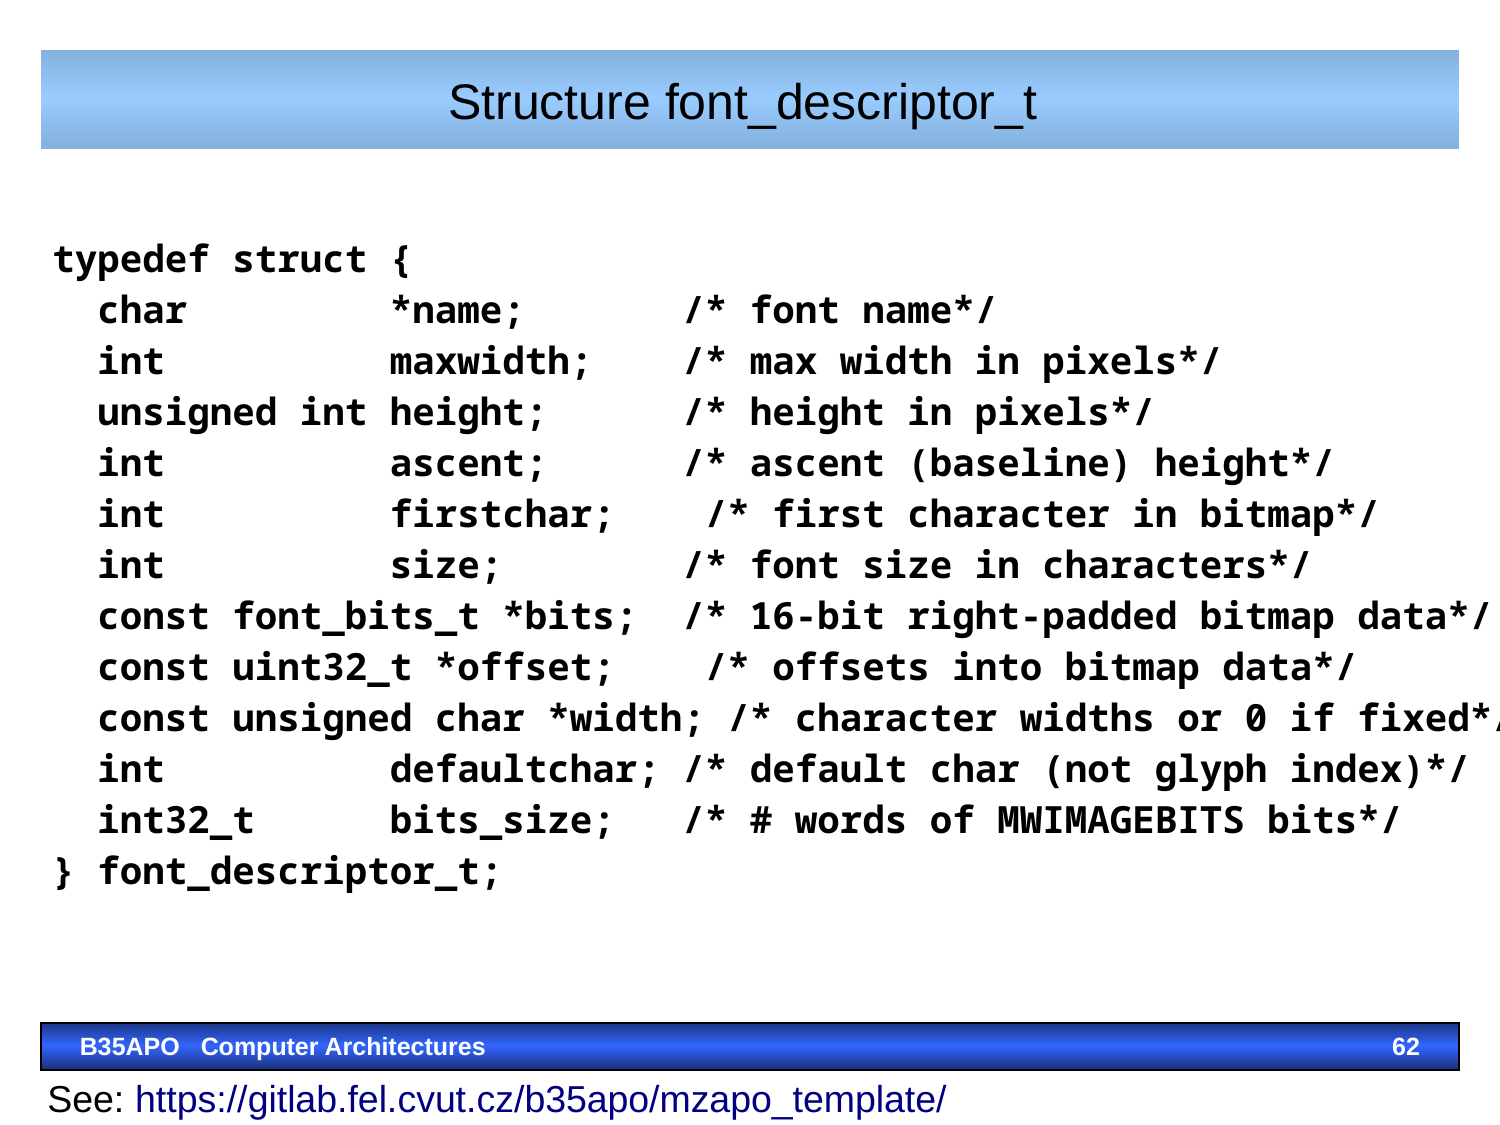

# Structure font_descriptor_t
typedef struct {
 char *name; /* font name*/
 int maxwidth; /* max width in pixels*/
 unsigned int height; /* height in pixels*/
 int ascent; /* ascent (baseline) height*/
 int firstchar; /* first character in bitmap*/
 int size; /* font size in characters*/
 const font_bits_t *bits; /* 16-bit right-padded bitmap data*/
 const uint32_t *offset; /* offsets into bitmap data*/
 const unsigned char *width; /* character widths or 0 if fixed*/
 int defaultchar; /* default char (not glyph index)*/
 int32_t bits_size; /* # words of MWIMAGEBITS bits*/
} font_descriptor_t;
B35APO Computer Architectures
See: https://gitlab.fel.cvut.cz/b35apo/mzapo_template/